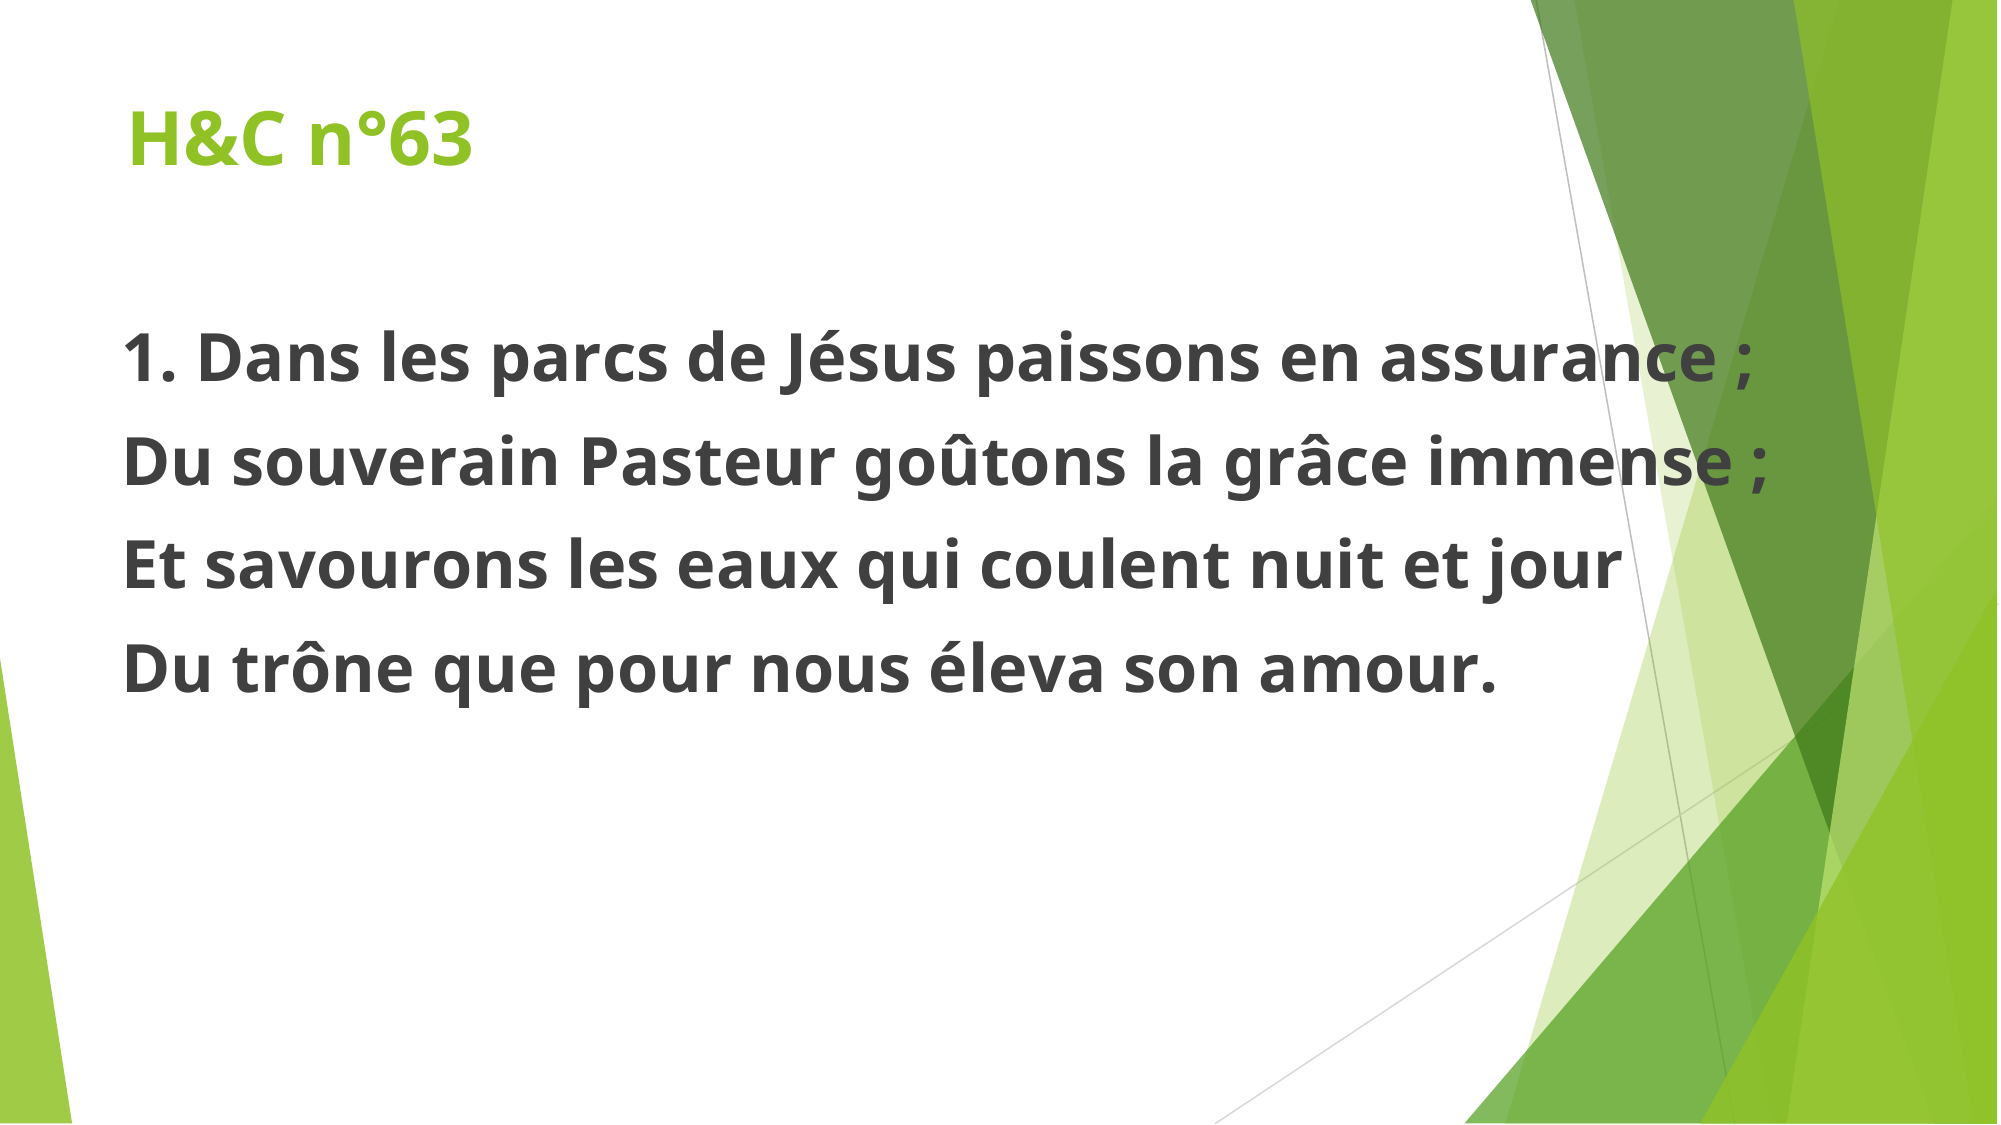

H&C n°63
1. Dans les parcs de Jésus paissons en assurance ;
Du souverain Pasteur goûtons la grâce immense ;
Et savourons les eaux qui coulent nuit et jour
Du trône que pour nous éleva son amour.